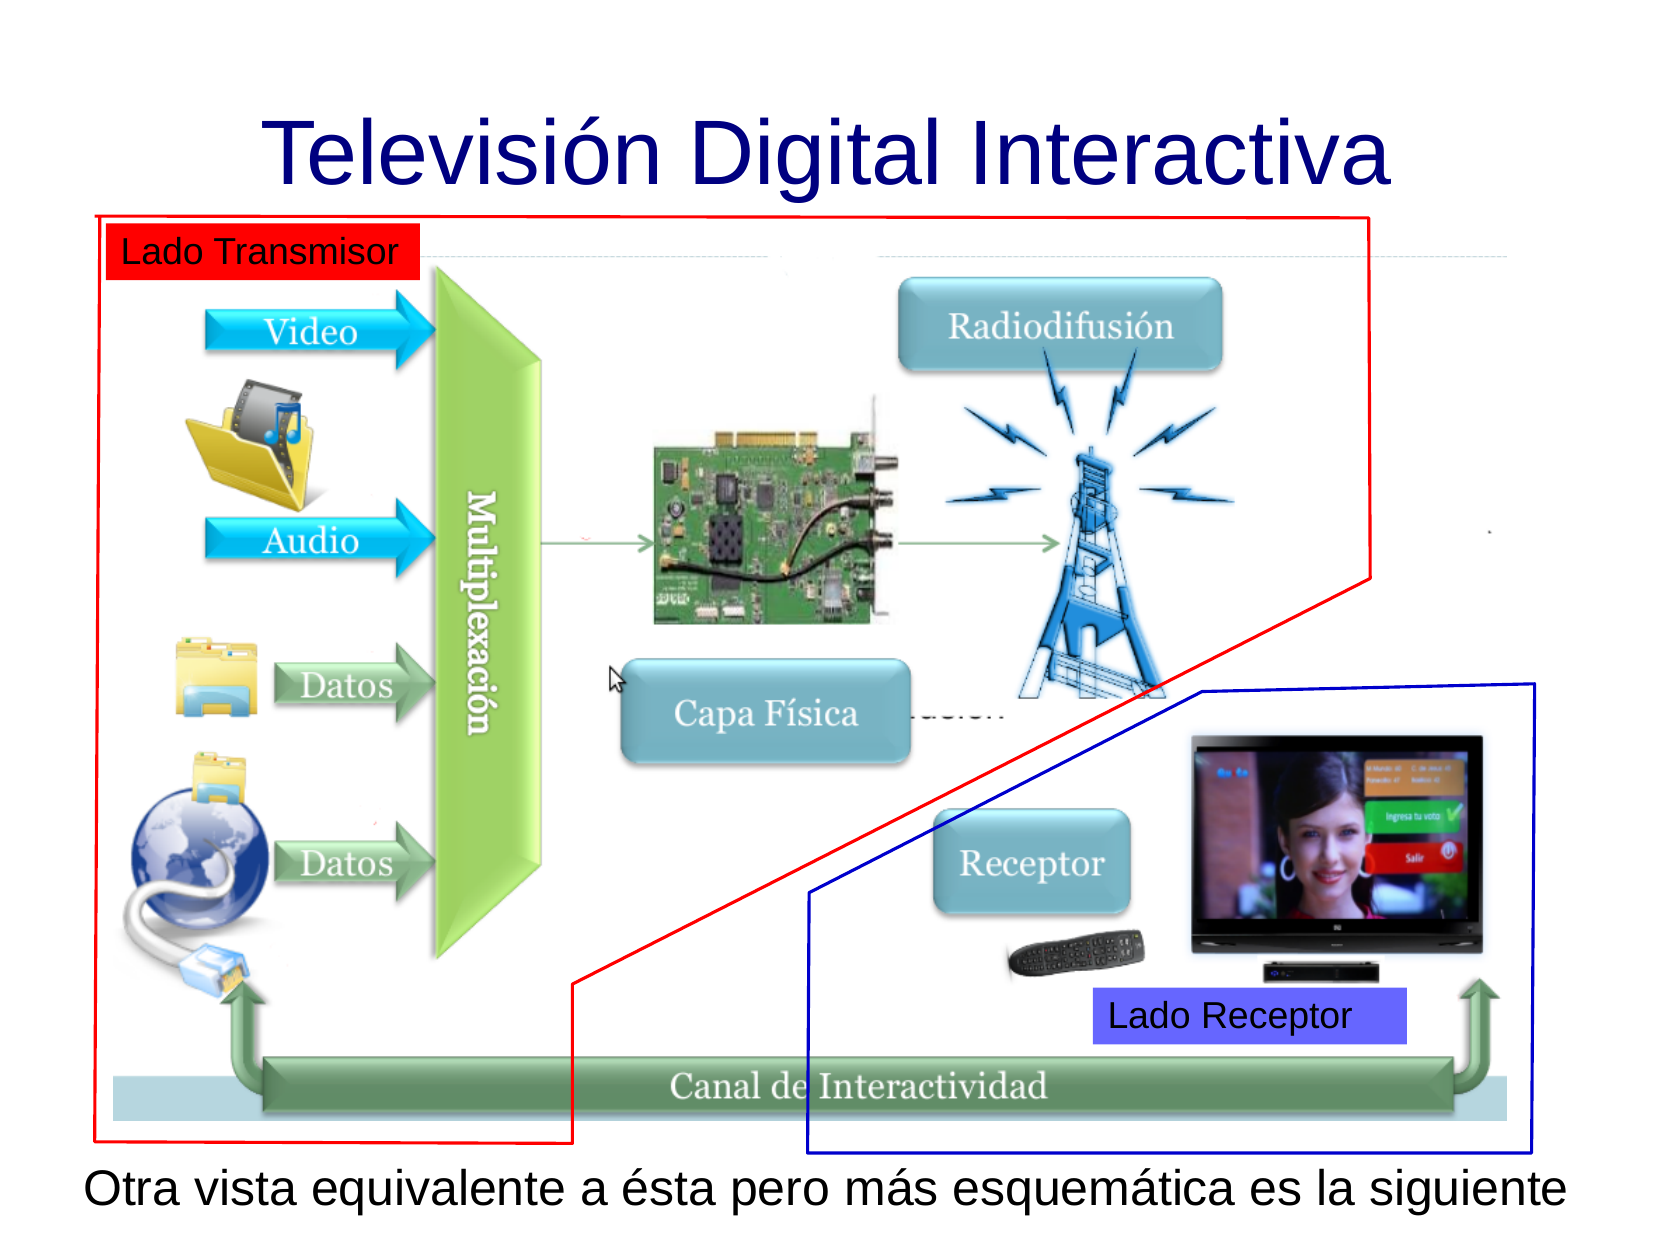

# Televisión Digital Interactiva
Lado Transmisor
Lado Receptor
Otra vista equivalente a ésta pero más esquemática es la siguiente